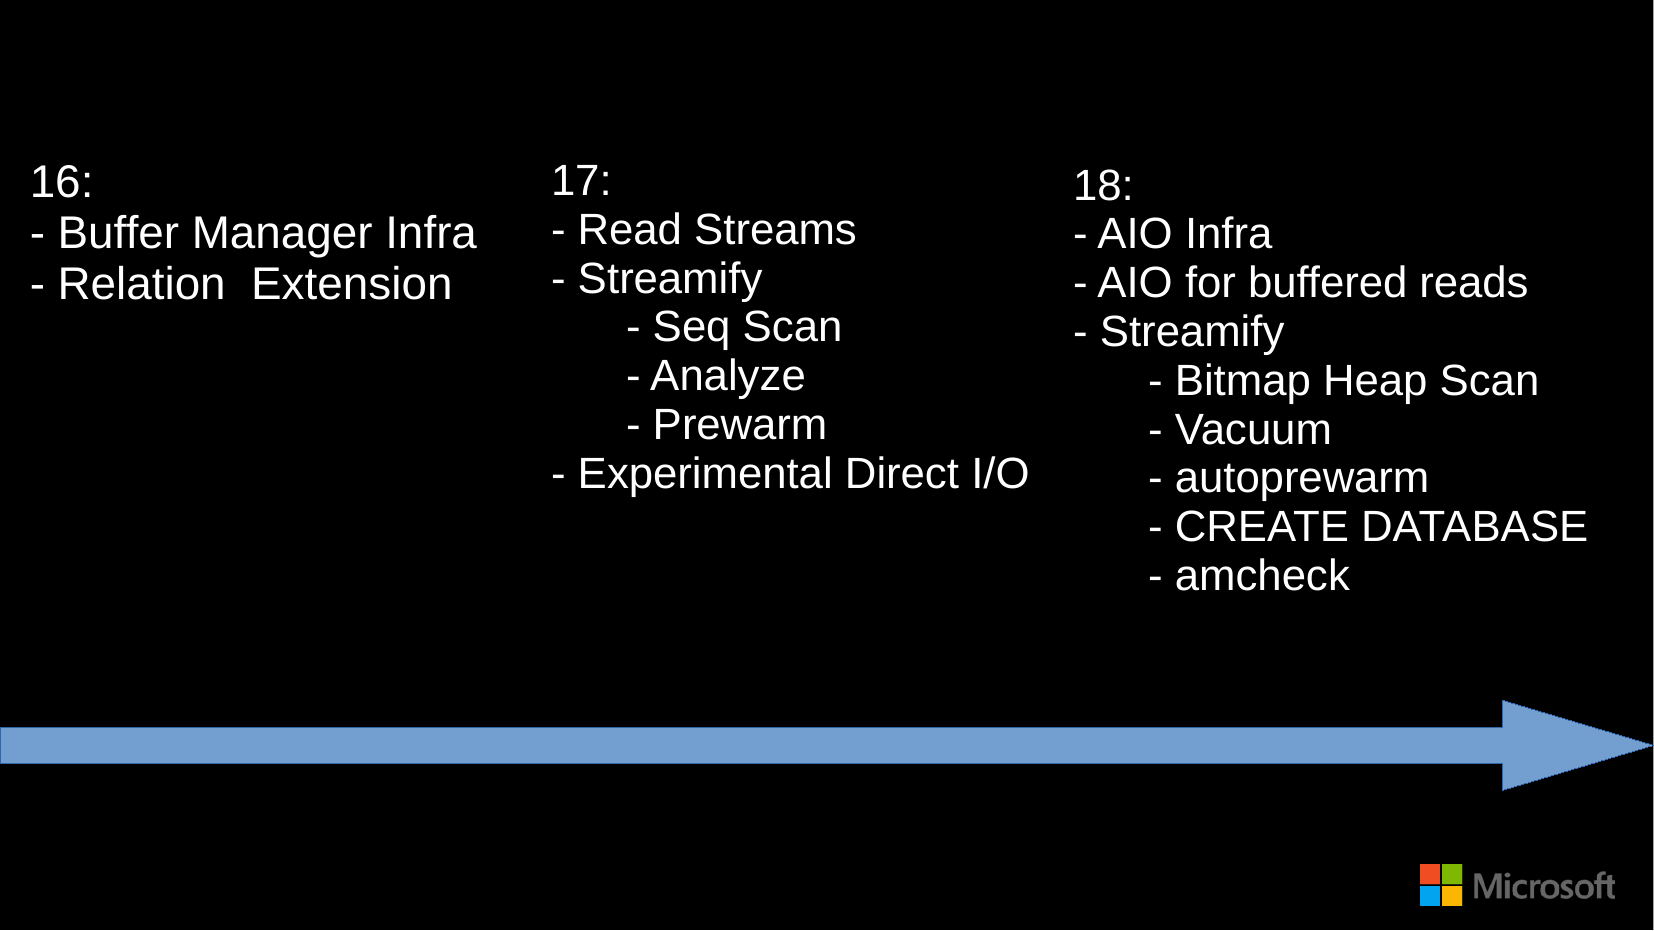

16:
- Buffer Manager Infra
- Relation Extension
17:
- Read Streams
- Streamify
	- Seq Scan
	- Analyze
	- Prewarm
- Experimental Direct I/O
18:
- AIO Infra
- AIO for buffered reads
- Streamify
	- Bitmap Heap Scan
	- Vacuum
	- autoprewarm
	- CREATE DATABASE
	- amcheck